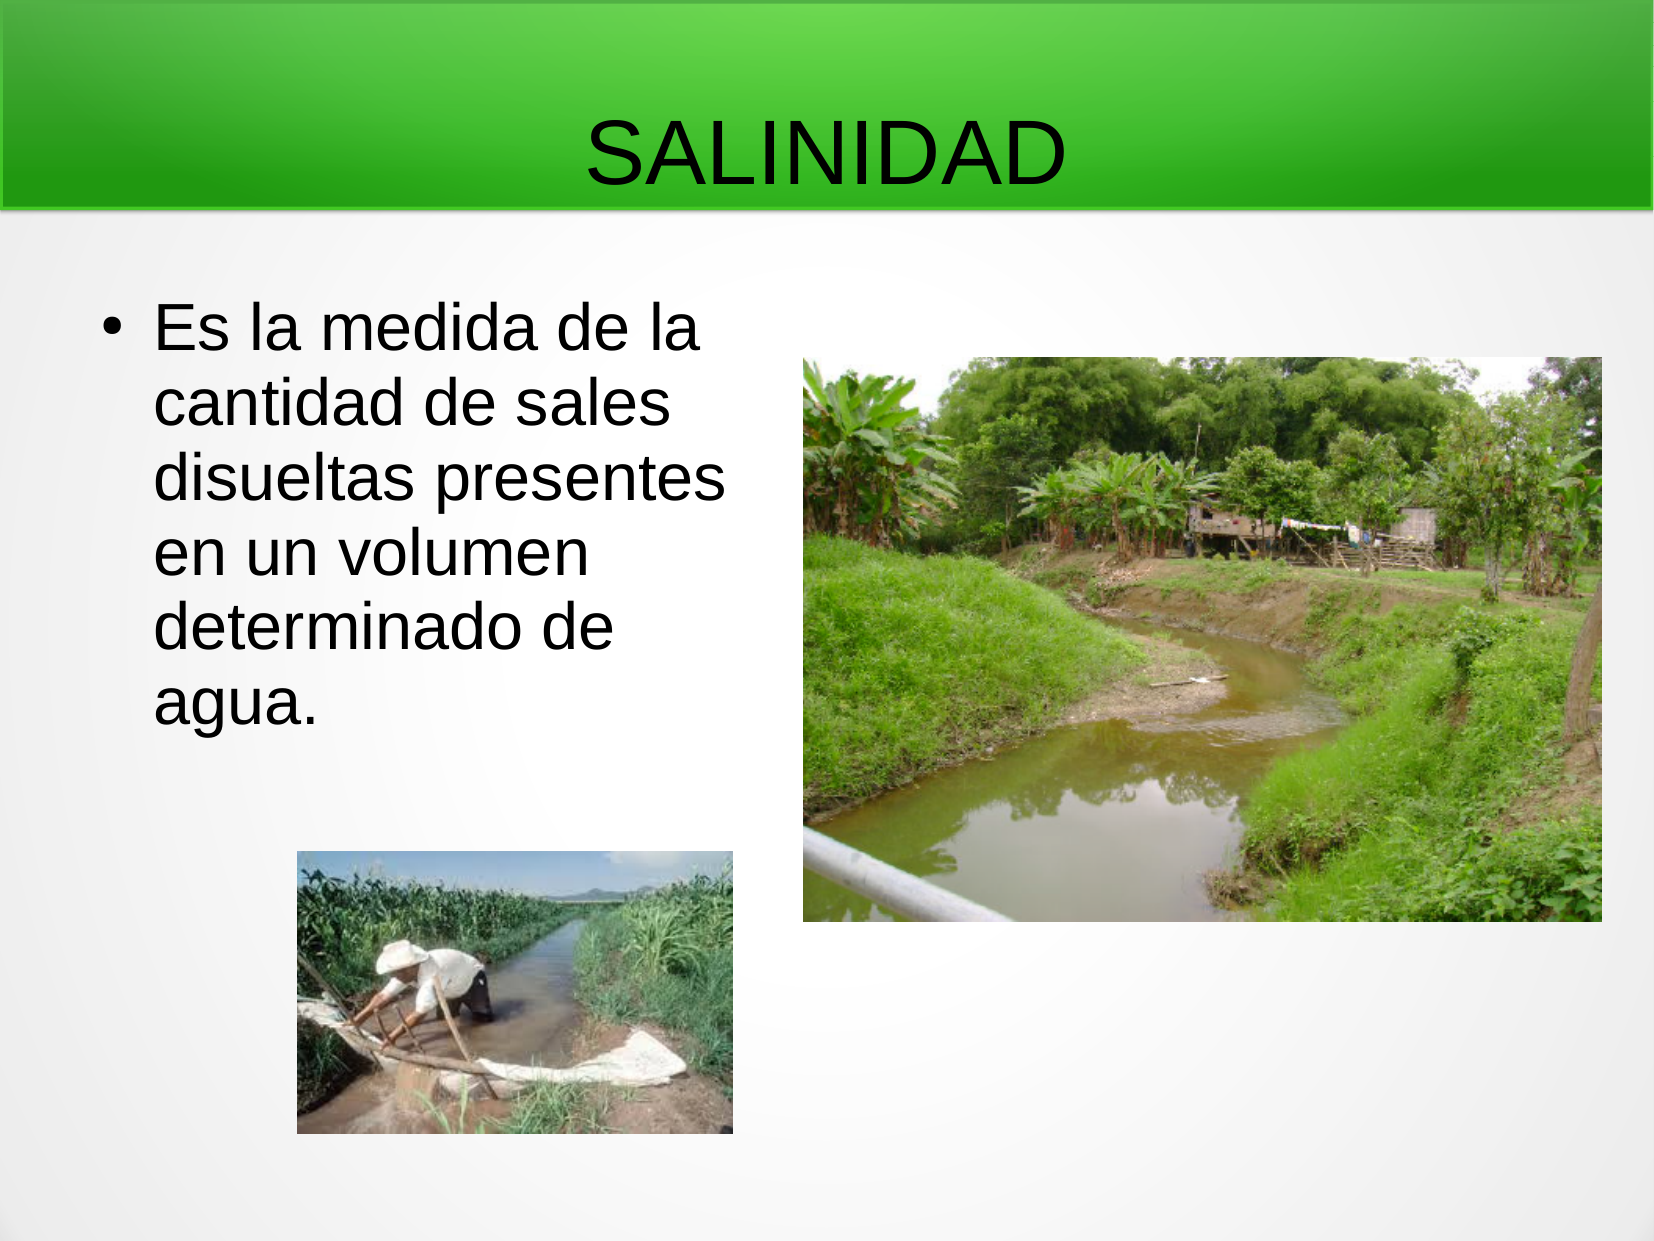

# SALINIDAD
Es la medida de la cantidad de sales disueltas presentes en un volumen determinado de agua.